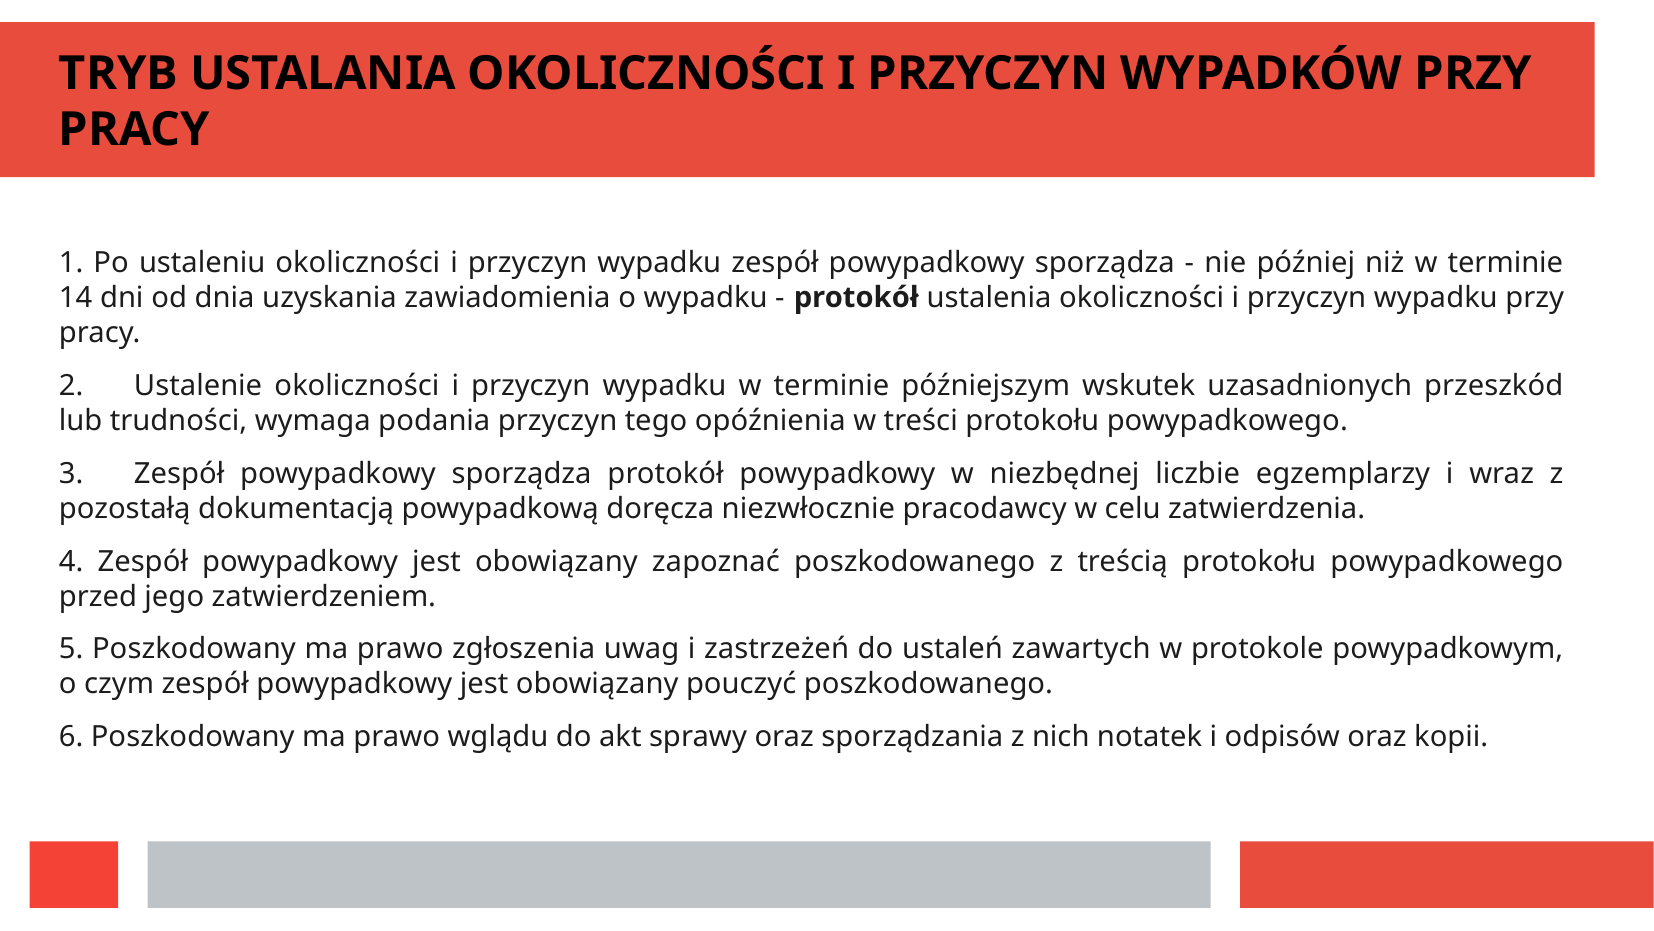

# TRYB USTALANIA OKOLICZNOŚCI I PRZYCZYN WYPADKÓW PRZY PRACY
1. Po ustaleniu okoliczności i przyczyn wypadku zespół powypadkowy sporządza - nie później niż w terminie 14 dni od dnia uzyskania zawiadomienia o wypadku - protokół ustalenia okoliczności i przyczyn wypadku przy pracy.
2.	Ustalenie okoliczności i przyczyn wypadku w terminie późniejszym wskutek uzasadnionych przeszkód lub trudności, wymaga podania przyczyn tego opóźnienia w treści protokołu powypadkowego.
3.	Zespół powypadkowy sporządza protokół powypadkowy w niezbędnej liczbie egzemplarzy i wraz z pozostałą dokumentacją powypadkową doręcza niezwłocznie pracodawcy w celu zatwierdzenia.
4. Zespół powypadkowy jest obowiązany zapoznać poszkodowanego z treścią protokołu powypadkowego przed jego zatwierdzeniem.
5. Poszkodowany ma prawo zgłoszenia uwag i zastrzeżeń do ustaleń zawartych w protokole powypadkowym, o czym zespół powypadkowy jest obowiązany pouczyć poszkodowanego.
6. Poszkodowany ma prawo wglądu do akt sprawy oraz sporządzania z nich notatek i odpisów oraz kopii.